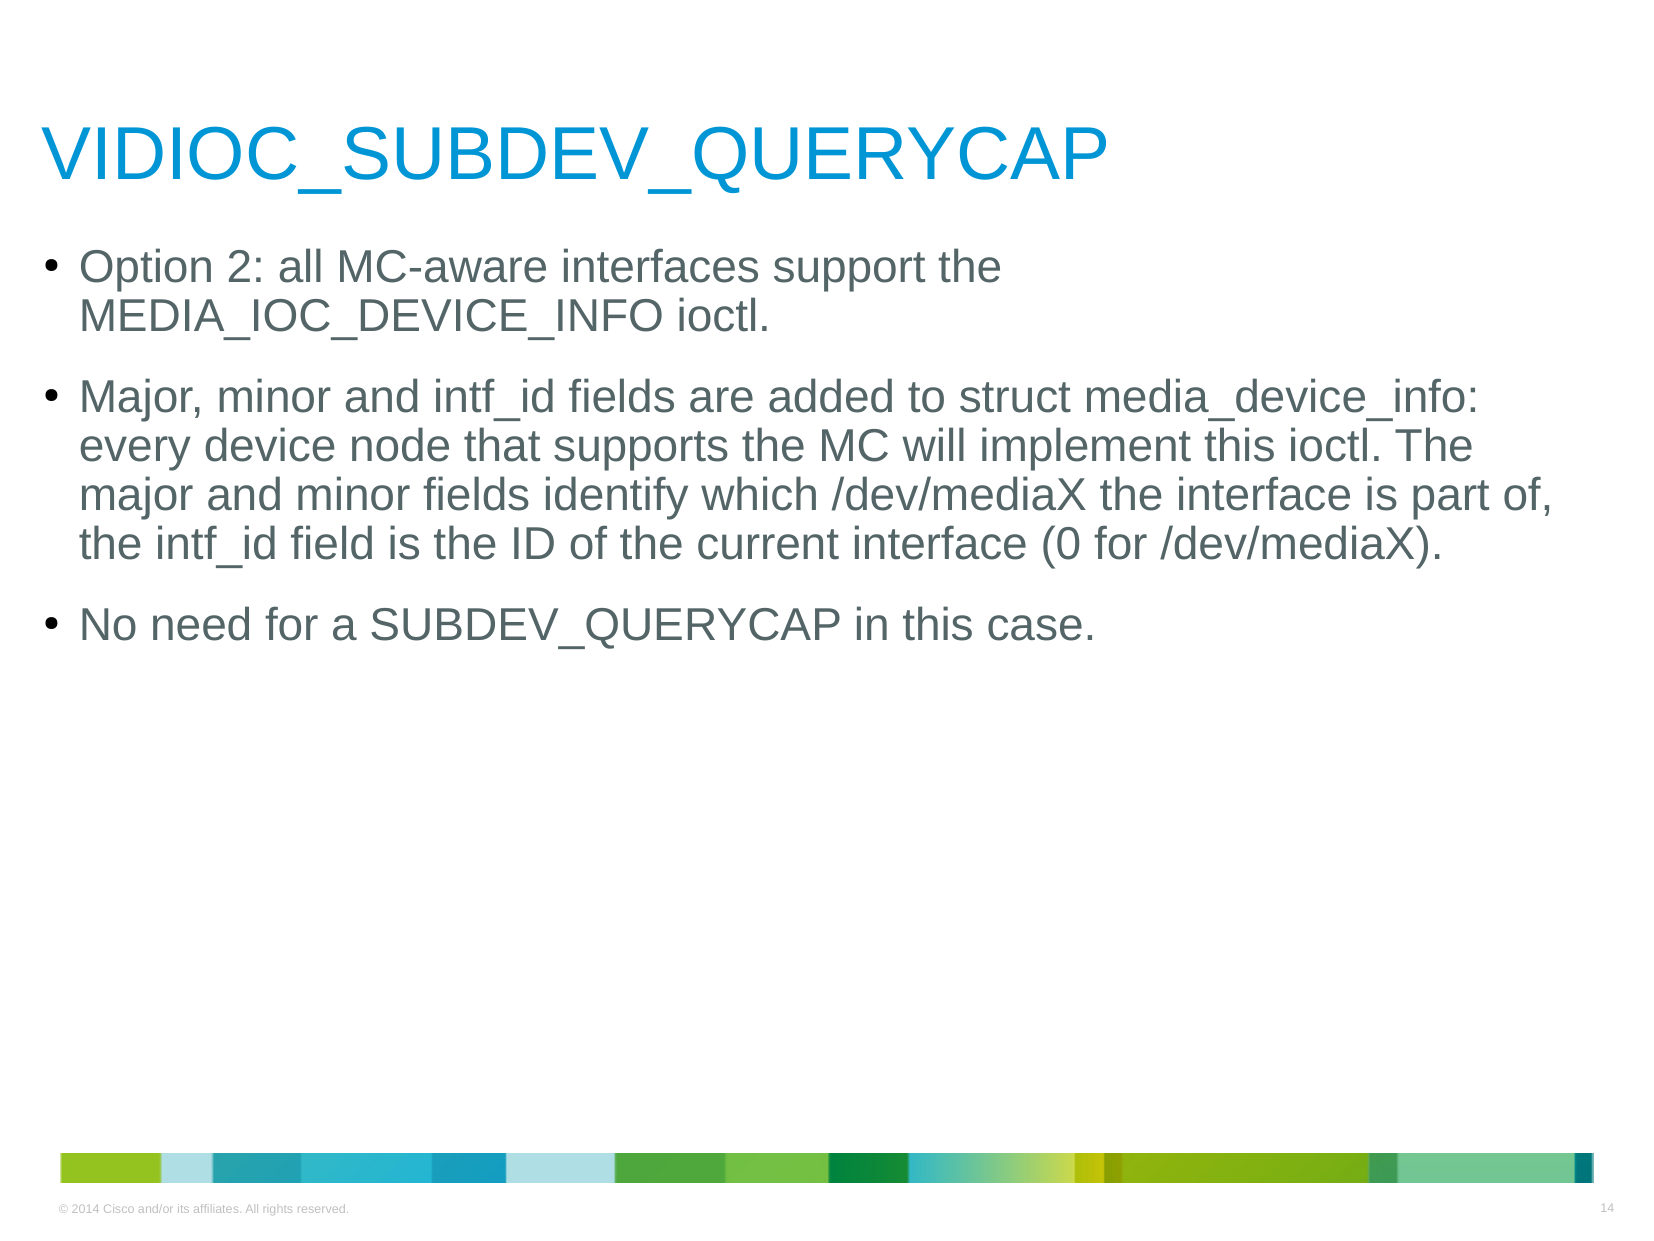

# VIDIOC_SUBDEV_QUERYCAP
Option 2: all MC-aware interfaces support the MEDIA_IOC_DEVICE_INFO ioctl.
Major, minor and intf_id fields are added to struct media_device_info: every device node that supports the MC will implement this ioctl. The major and minor fields identify which /dev/mediaX the interface is part of, the intf_id field is the ID of the current interface (0 for /dev/mediaX).
No need for a SUBDEV_QUERYCAP in this case.